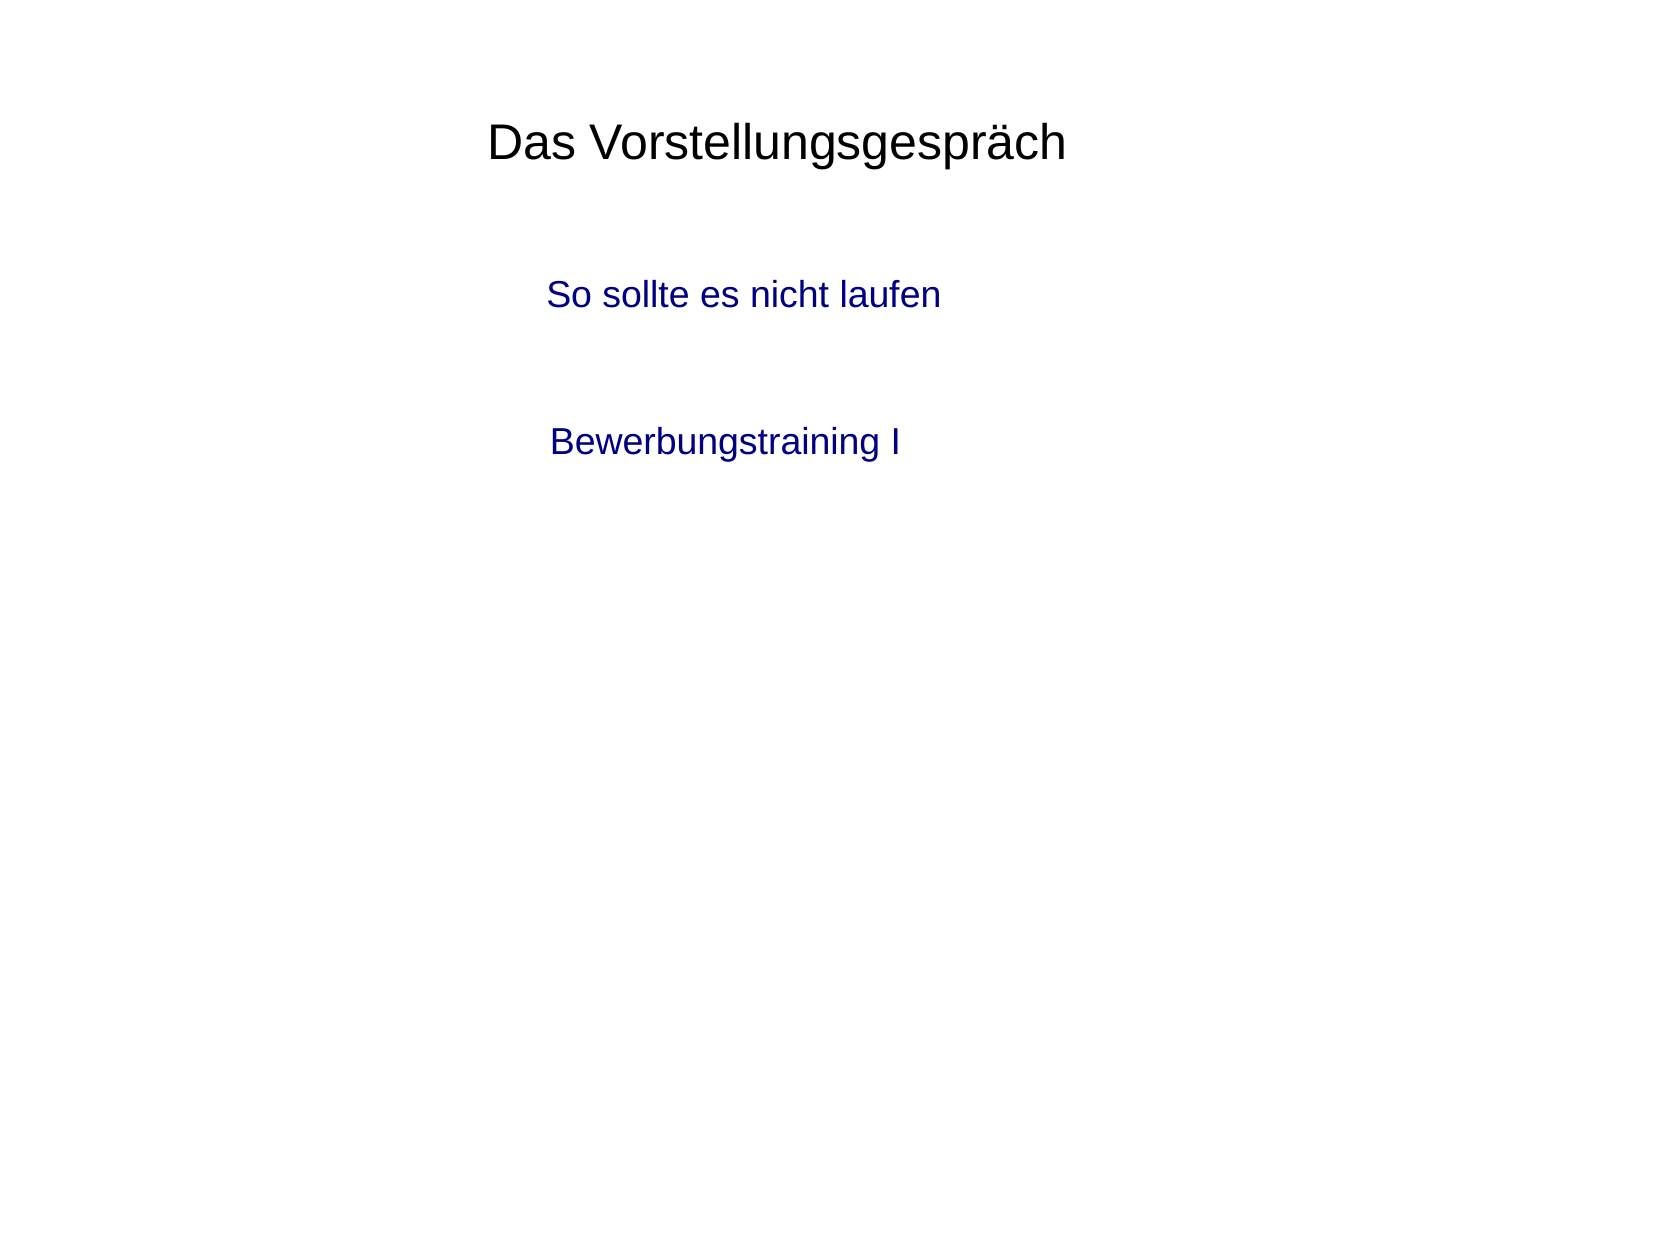

Das Vorstellungsgespräch
So sollte es nicht laufen
Bewerbungstraining I